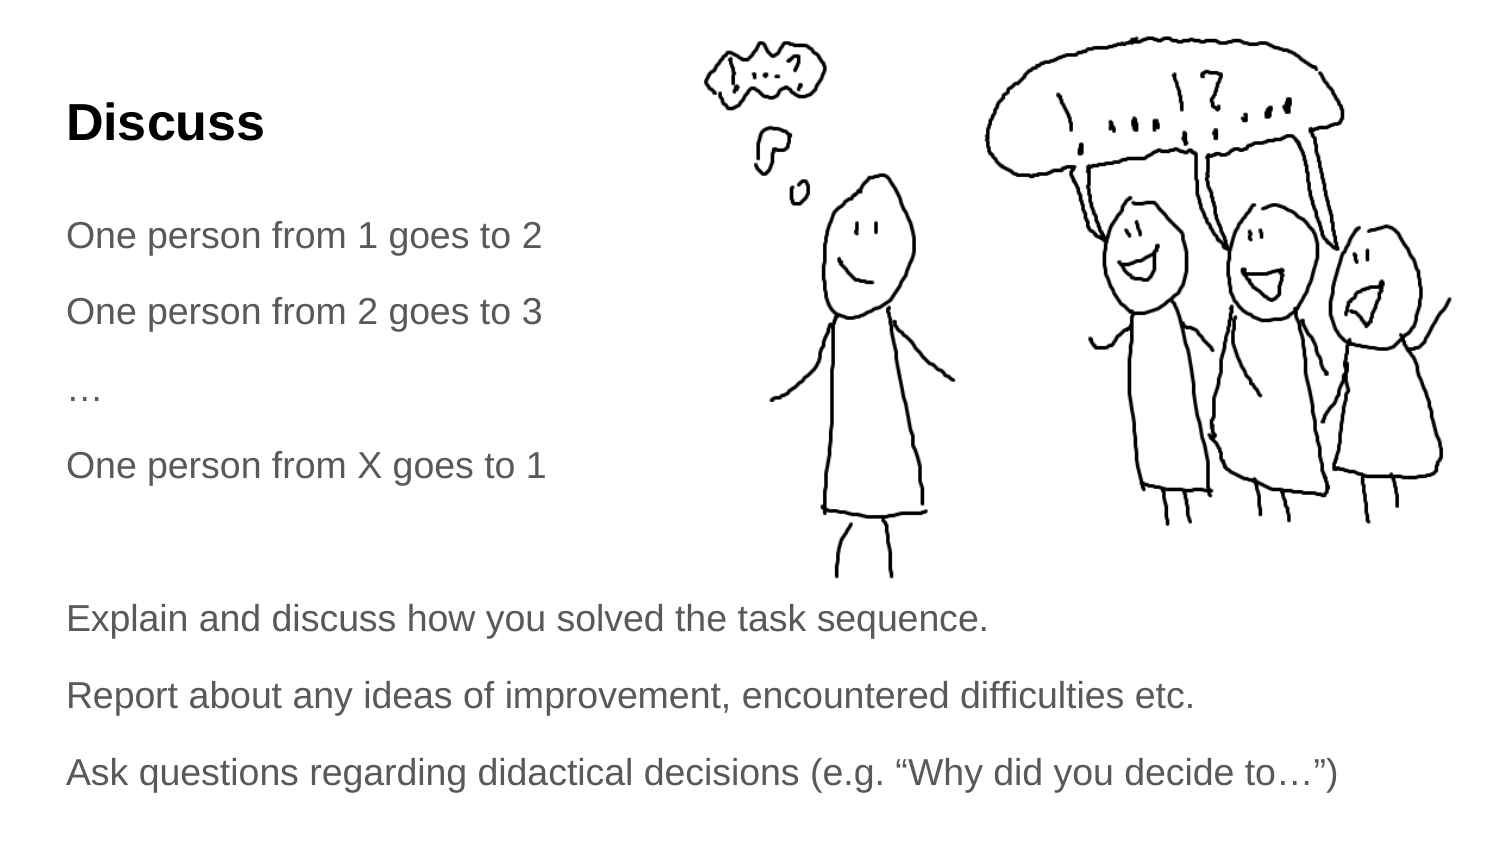

# Discuss
One person from 1 goes to 2
One person from 2 goes to 3
…
One person from X goes to 1
Explain and discuss how you solved the task sequence.
Report about any ideas of improvement, encountered difficulties etc.
Ask questions regarding didactical decisions (e.g. “Why did you decide to…”)